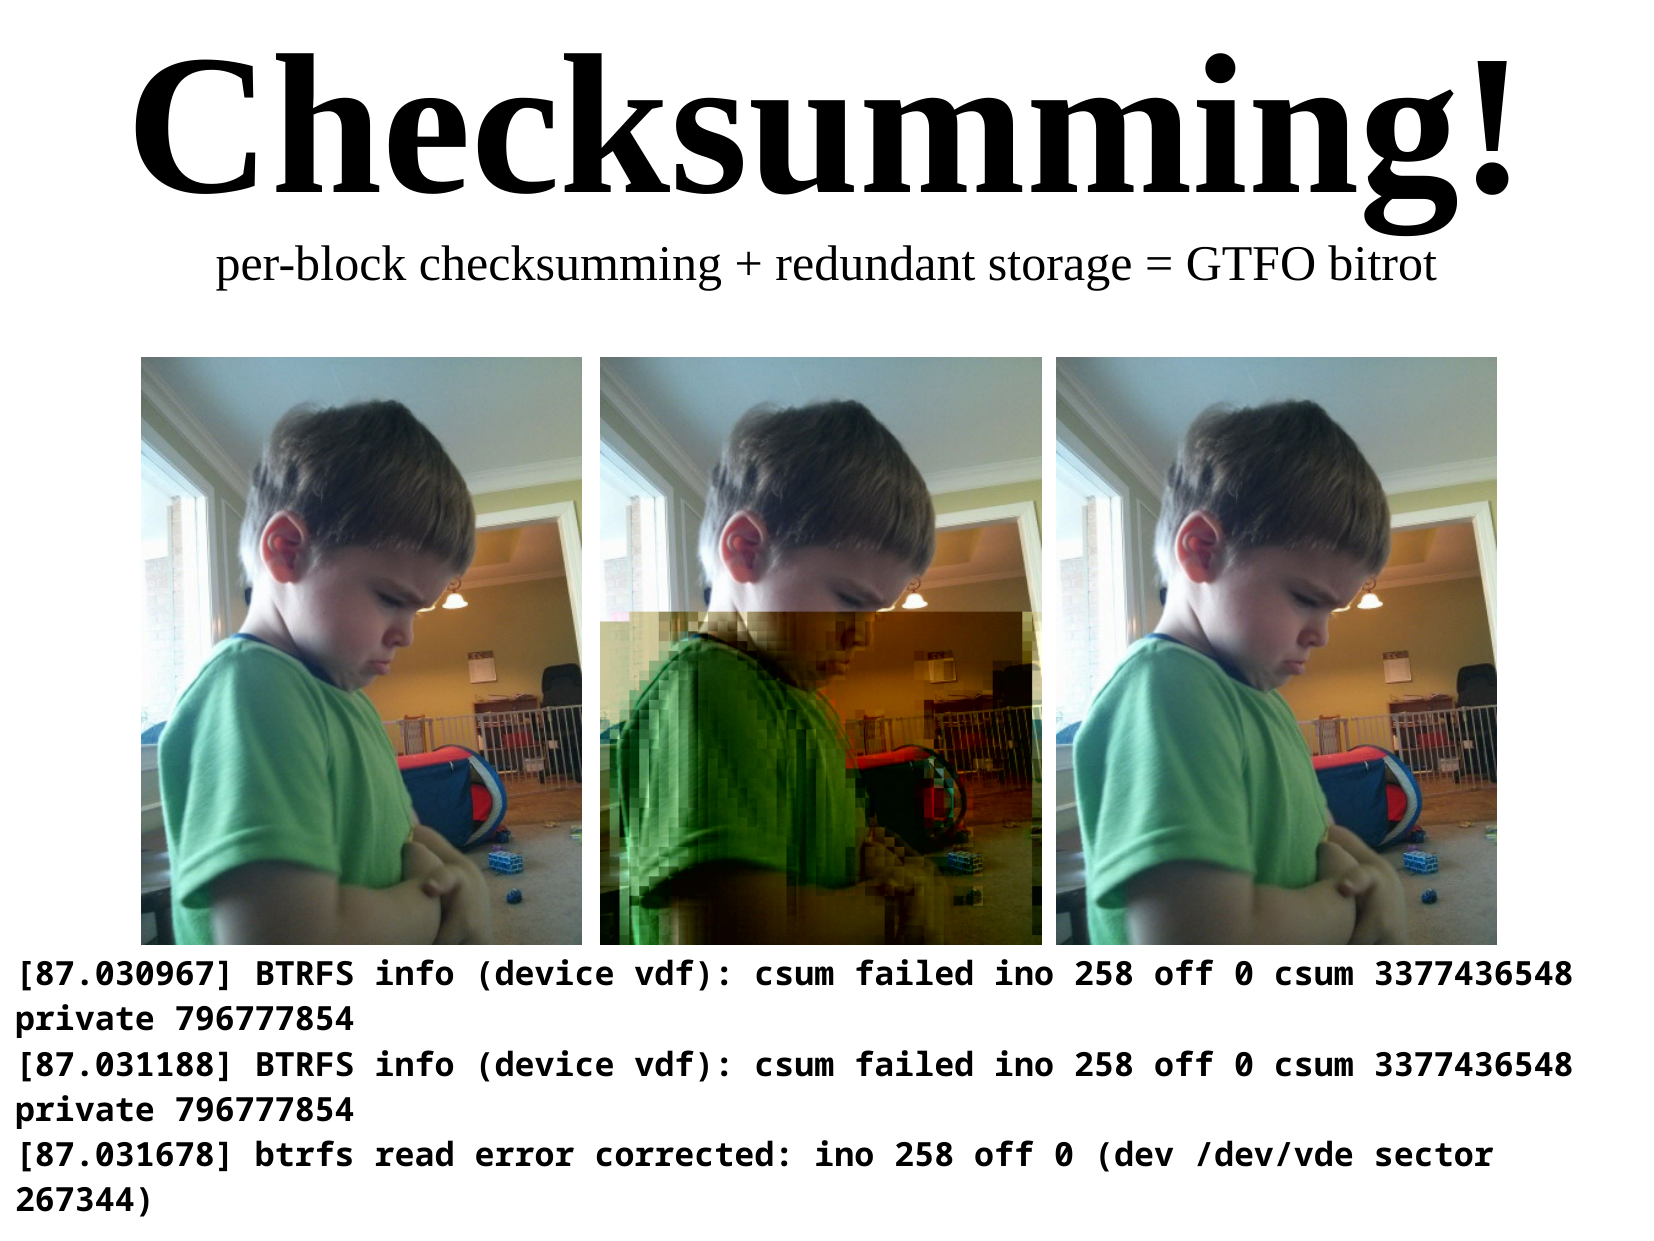

# Checksumming! per-block checksumming + redundant storage = GTFO bitrot
[87.030967] BTRFS info (device vdf): csum failed ino 258 off 0 csum 3377436548 private 796777854
[87.031188] BTRFS info (device vdf): csum failed ino 258 off 0 csum 3377436548 private 796777854
[87.031678] btrfs read error corrected: ino 258 off 0 (dev /dev/vde sector 267344)